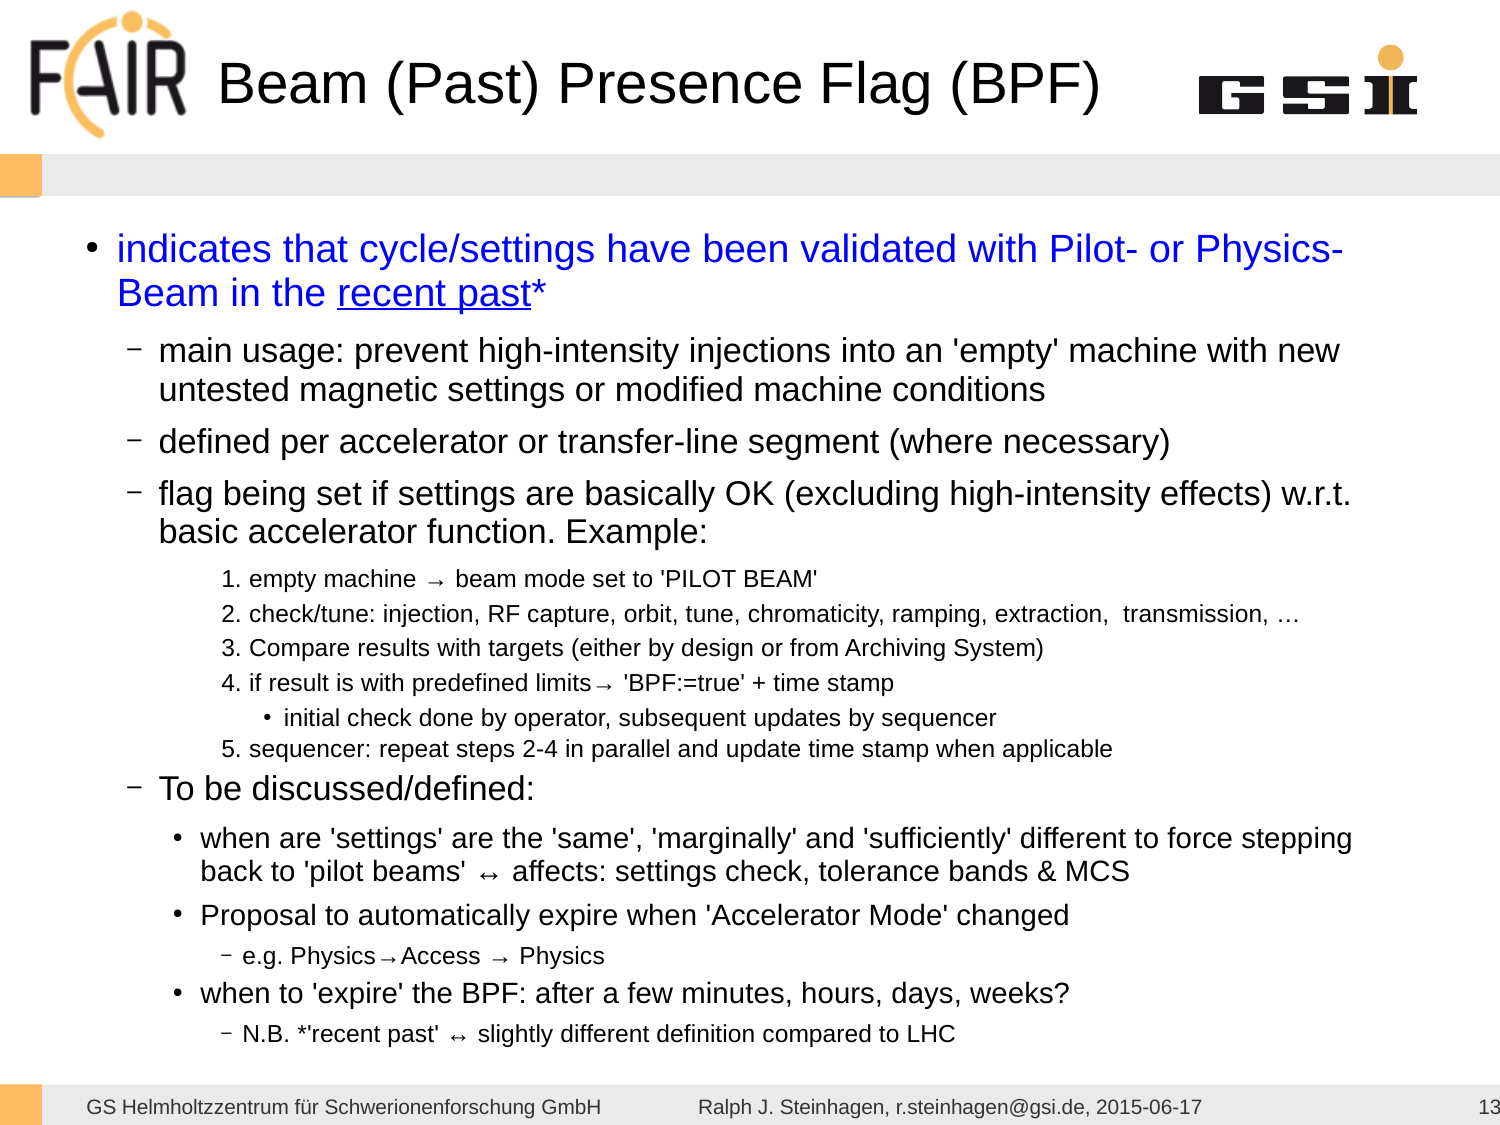

# Beam (Past) Presence Flag (BPF)
indicates that cycle/settings have been validated with Pilot- or Physics-Beam in the recent past*
main usage: prevent high-intensity injections into an 'empty' machine with new untested magnetic settings or modified machine conditions
defined per accelerator or transfer-line segment (where necessary)
flag being set if settings are basically OK (excluding high-intensity effects) w.r.t. basic accelerator function. Example:
empty machine → beam mode set to 'PILOT BEAM'
check/tune: injection, RF capture, orbit, tune, chromaticity, ramping, extraction, transmission, …
Compare results with targets (either by design or from Archiving System)
if result is with predefined limits→ 'BPF:=true' + time stamp
initial check done by operator, subsequent updates by sequencer
sequencer: repeat steps 2-4 in parallel and update time stamp when applicable
To be discussed/defined:
when are 'settings' are the 'same', 'marginally' and 'sufficiently' different to force stepping back to 'pilot beams' ↔ affects: settings check, tolerance bands & MCS
Proposal to automatically expire when 'Accelerator Mode' changed
e.g. Physics→Access → Physics
when to 'expire' the BPF: after a few minutes, hours, days, weeks?
N.B. *'recent past' ↔ slightly different definition compared to LHC